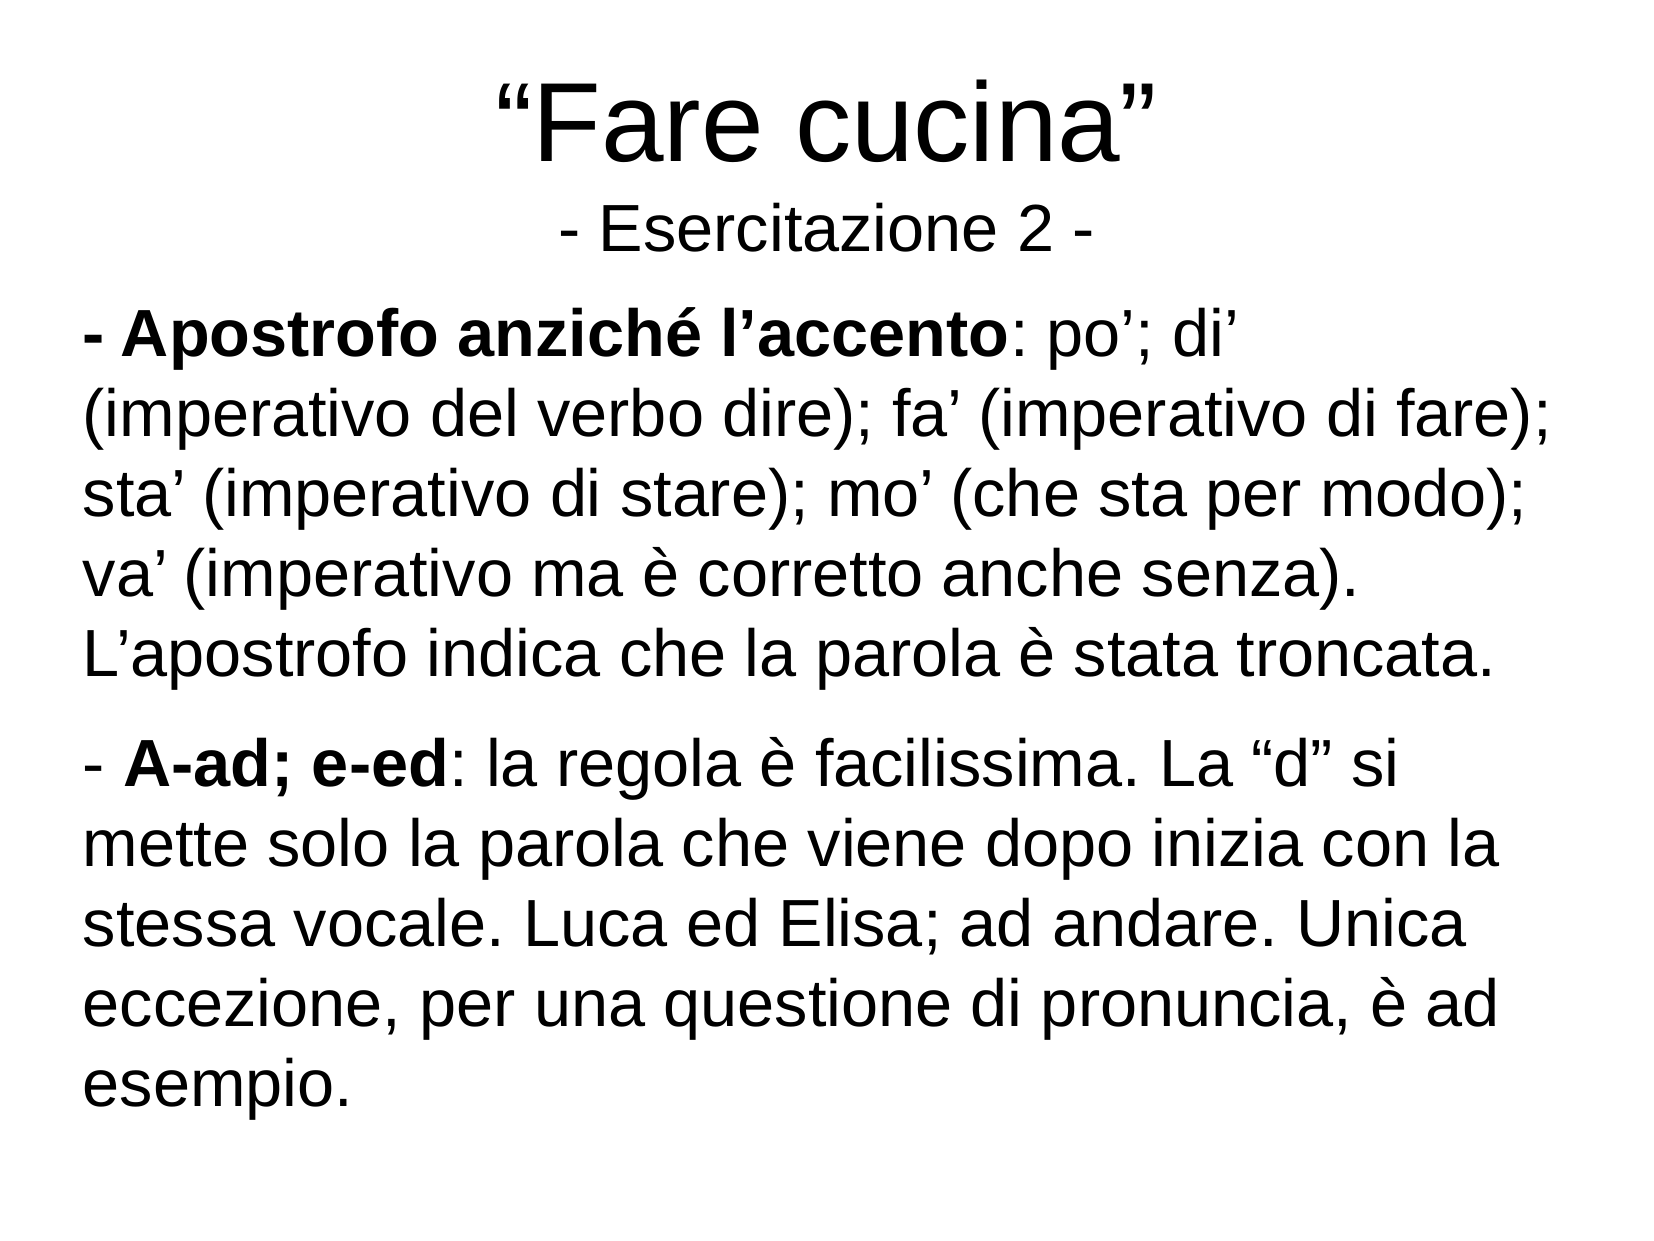

# “Fare cucina” - Esercitazione 2 -
- Apostrofo anziché l’accento: po’; di’ (imperativo del verbo dire); fa’ (imperativo di fare); sta’ (imperativo di stare); mo’ (che sta per modo); va’ (imperativo ma è corretto anche senza). L’apostrofo indica che la parola è stata troncata.
- A-ad; e-ed: la regola è facilissima. La “d” si mette solo la parola che viene dopo inizia con la stessa vocale. Luca ed Elisa; ad andare. Unica eccezione, per una questione di pronuncia, è ad esempio.